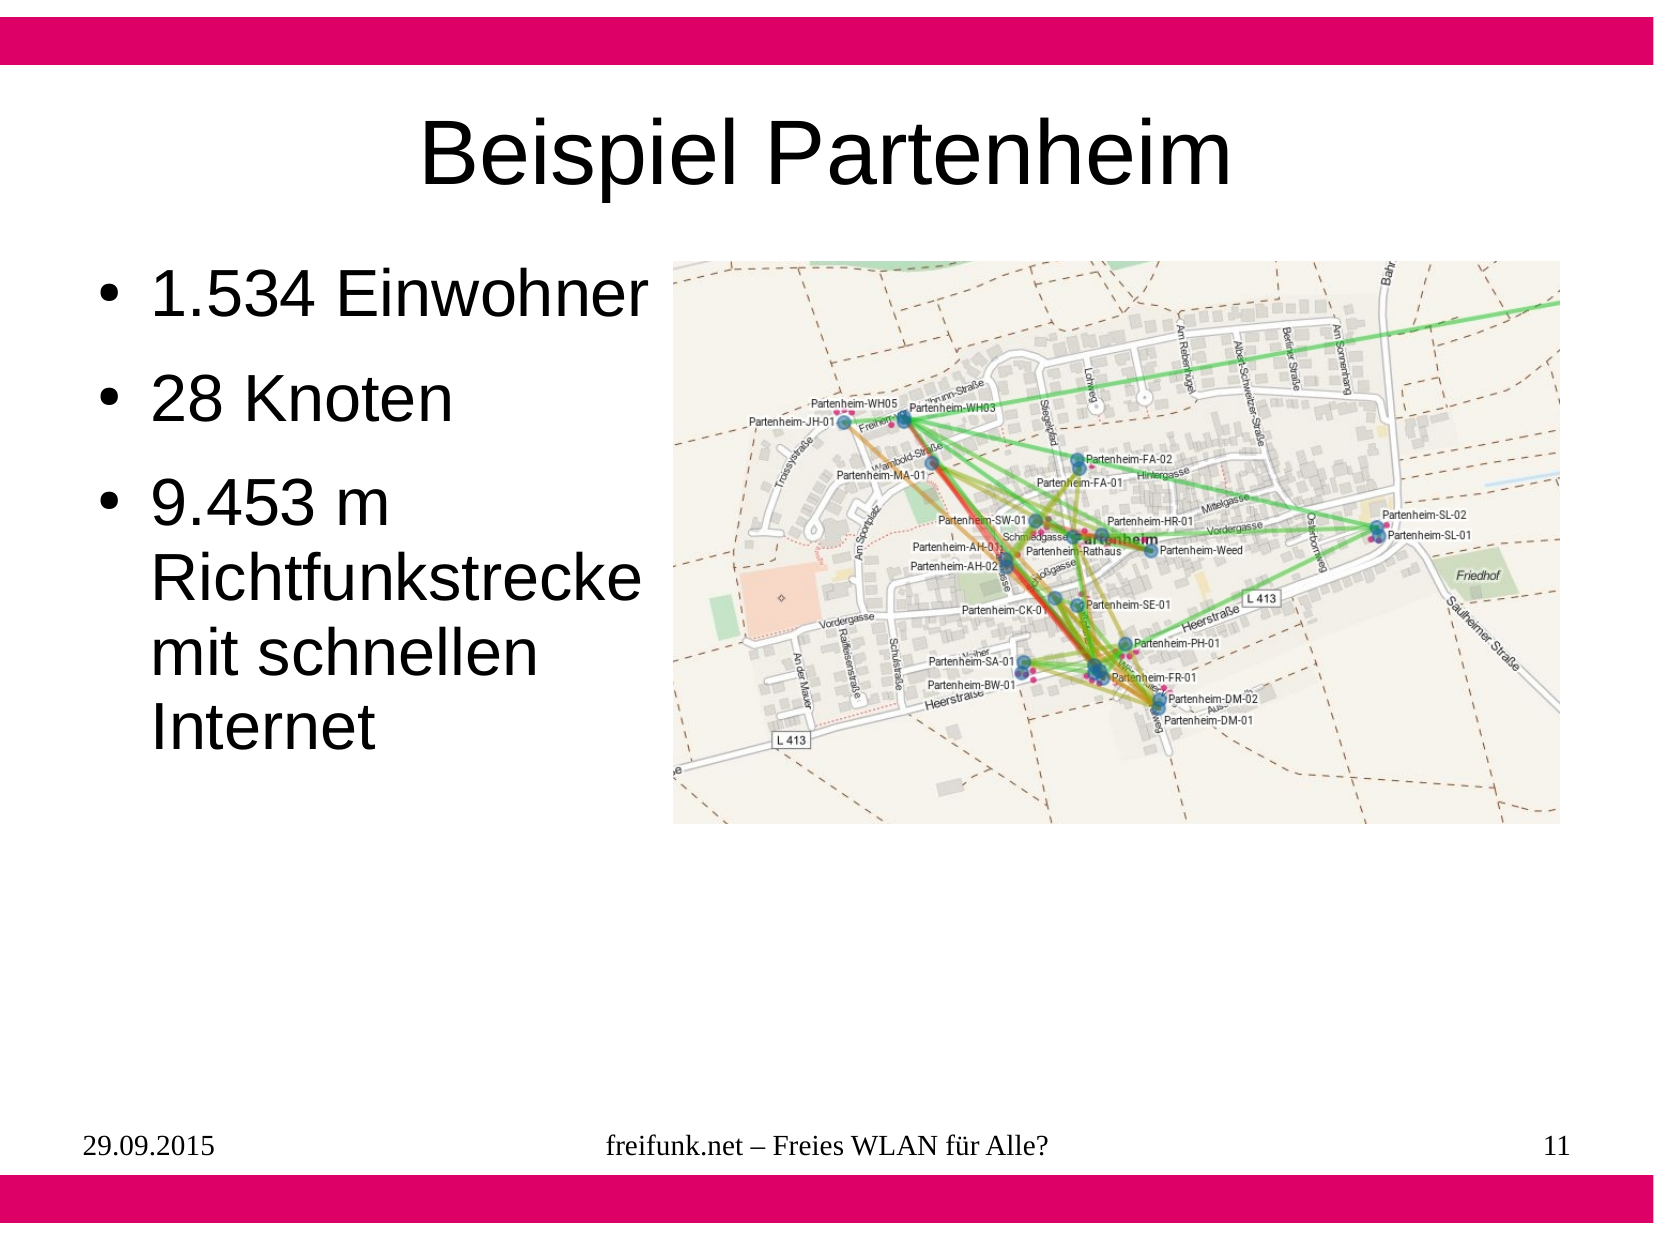

# Beispiel Partenheim
1.534 Einwohner
28 Knoten
9.453 m Richtfunkstrecke mit schnellen Internet
29.09.2015
freifunk.net – Freies WLAN für Alle?
11